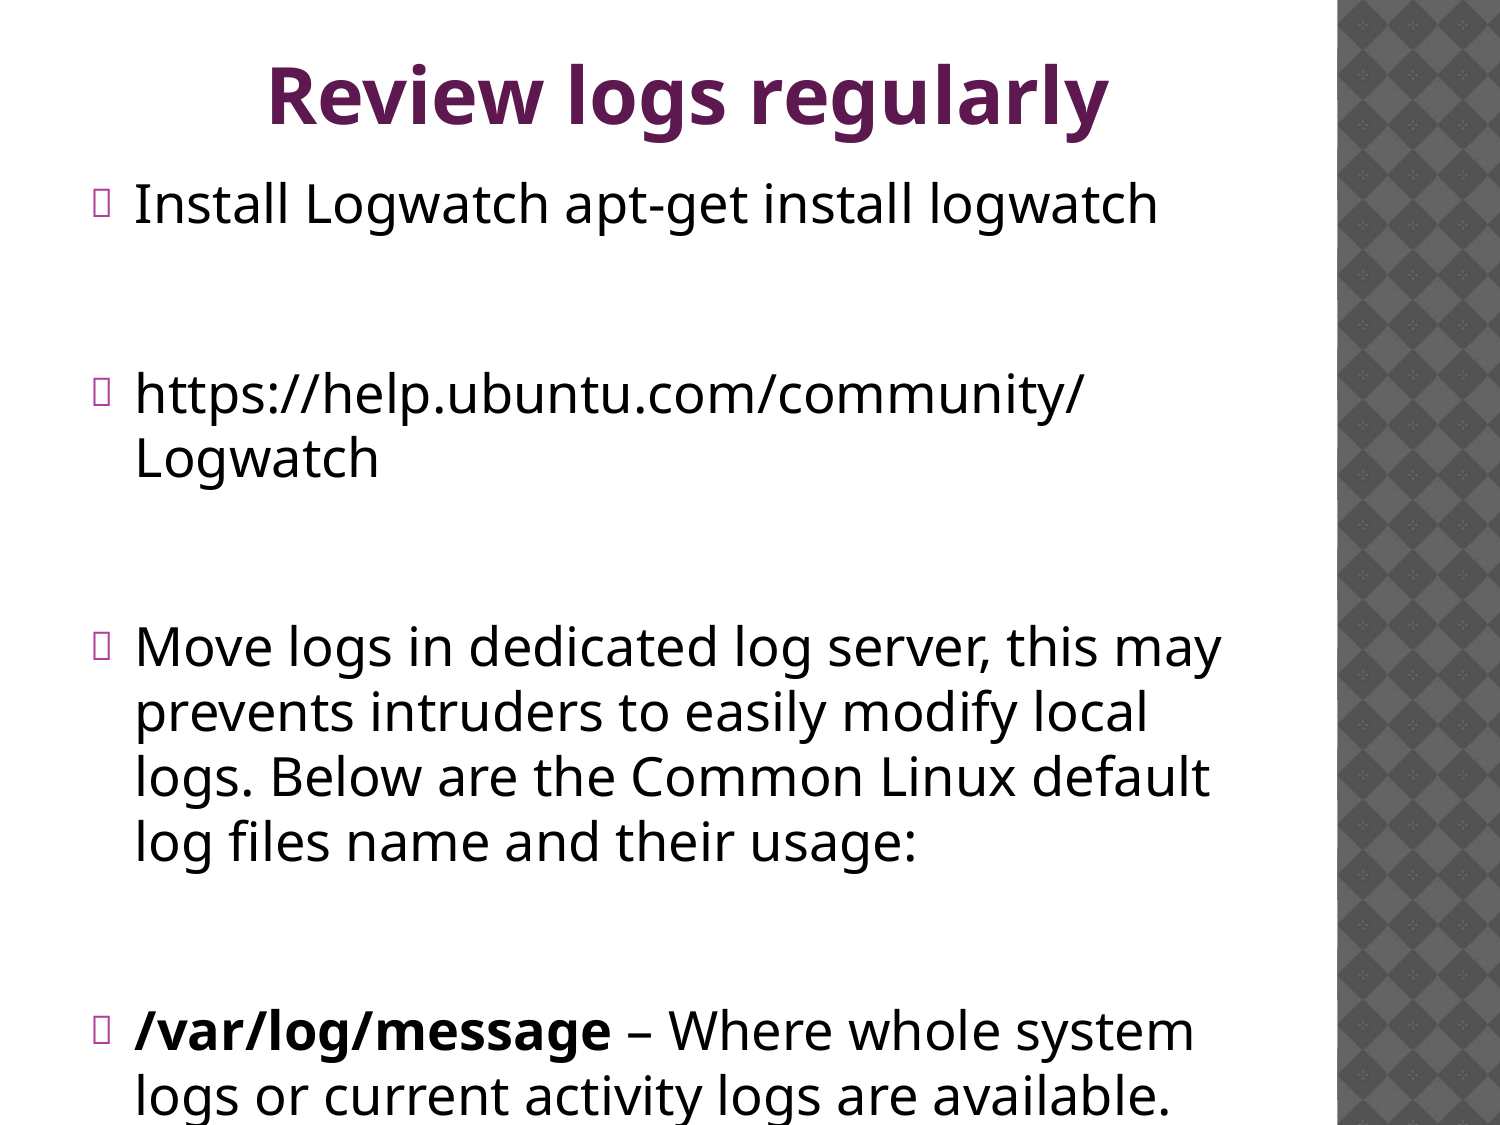

# Review logs regularly
Install Logwatch apt-get install logwatch
https://help.ubuntu.com/community/Logwatch
Move logs in dedicated log server, this may prevents intruders to easily modify local logs. Below are the Common Linux default log files name and their usage:
/var/log/message – Where whole system logs or current activity logs are available.
/var/log/auth.log – Authentication logs.
/var/log/kern.log – Kernel logs.
/var/log/cron.log – Crond logs (cron job).
/var/log/maillog – Mail server logs.
/var/log/boot.log – System boot log.
/var/log/mysqld.log – MySQL database server log file.
/var/log/secure – Authentication log.
/var/log/utmp or /var/log/wtmp : Login records file.
/var/log/yum.log: Yum log files.
FYI – You will ‘LIVE’ in logs for all troubleshooting of any system.